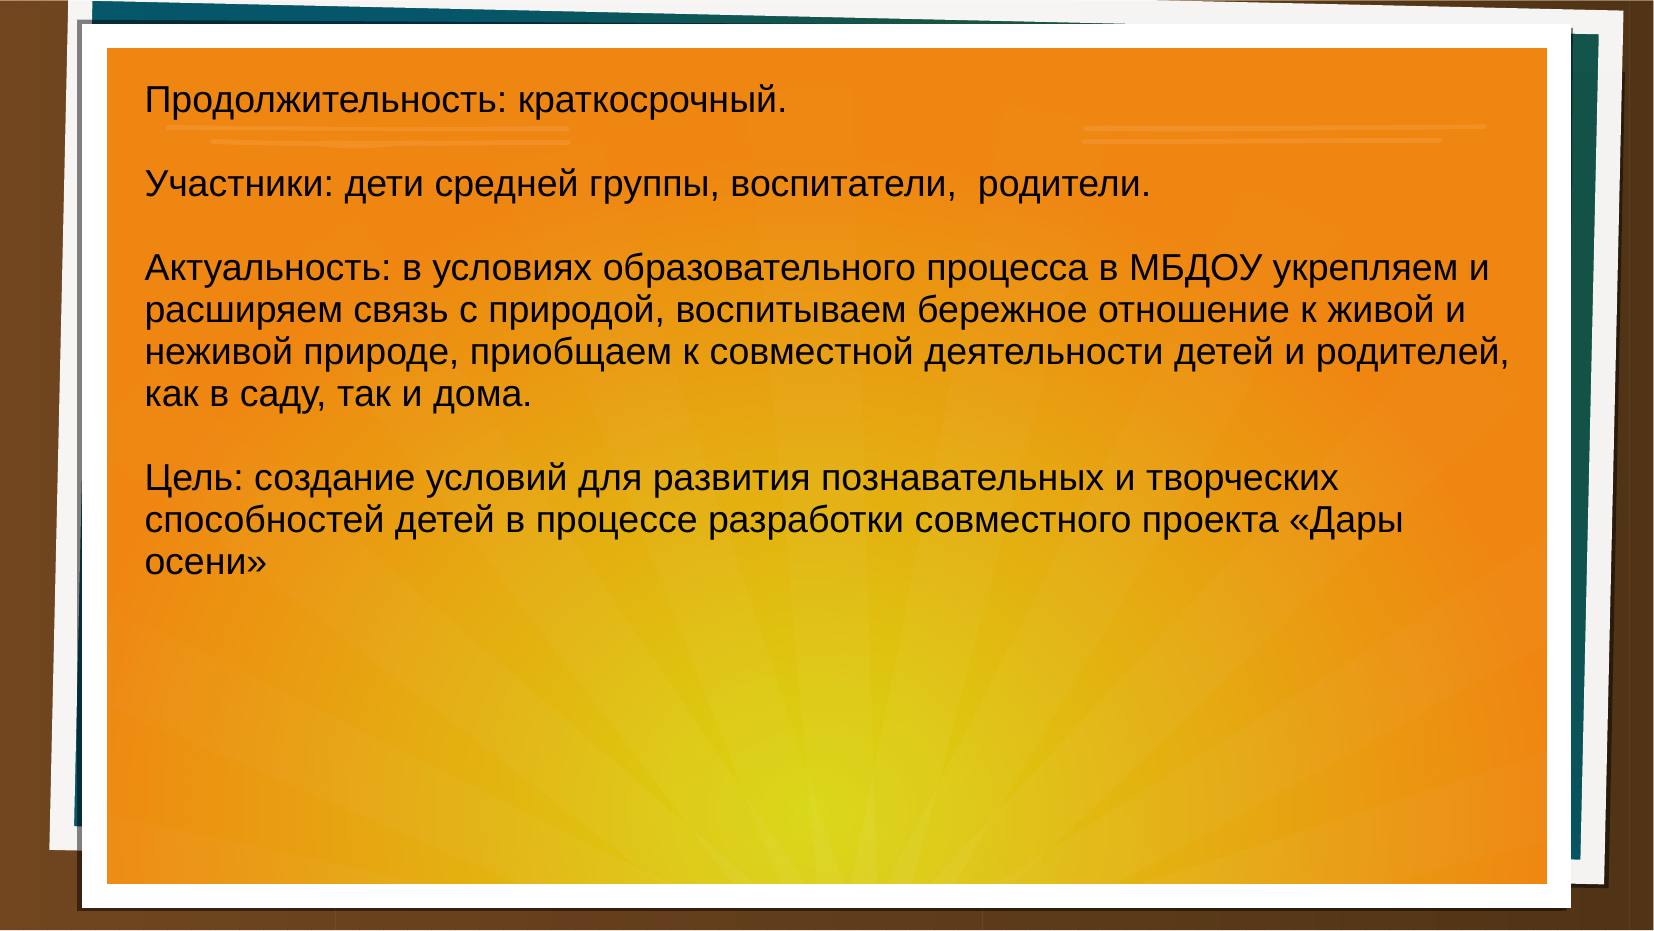

Продолжительность: краткосрочный.
Участники: дети средней группы, воспитатели, родители.
Актуальность: в условиях образовательного процесса в МБДОУ укрепляем и расширяем связь с природой, воспитываем бережное отношение к живой и неживой природе, приобщаем к совместной деятельности детей и родителей, как в саду, так и дома.
Цель: создание условий для развития познавательных и творческих способностей детей в процессе разработки совместного проекта «Дары осени»